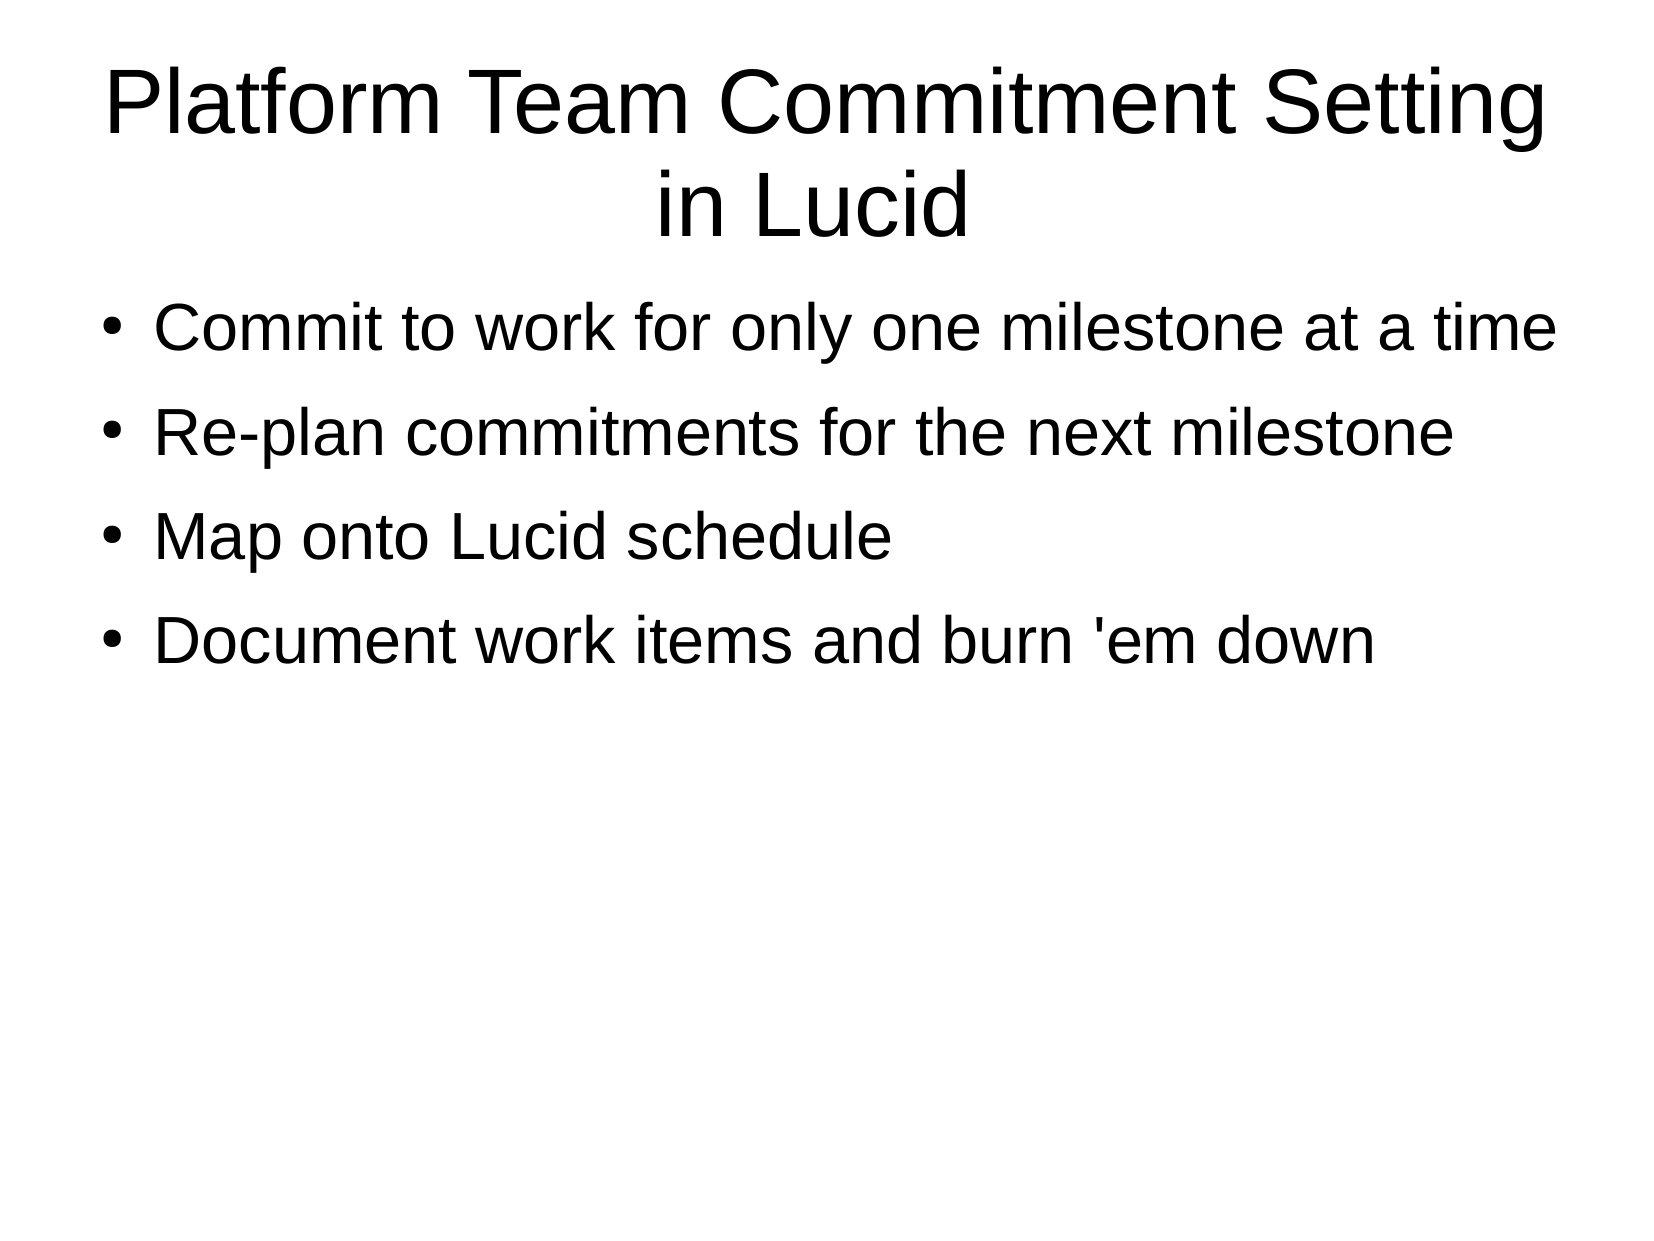

# Platform Team Commitment Setting in Lucid
Commit to work for only one milestone at a time
Re-plan commitments for the next milestone
Map onto Lucid schedule
Document work items and burn 'em down